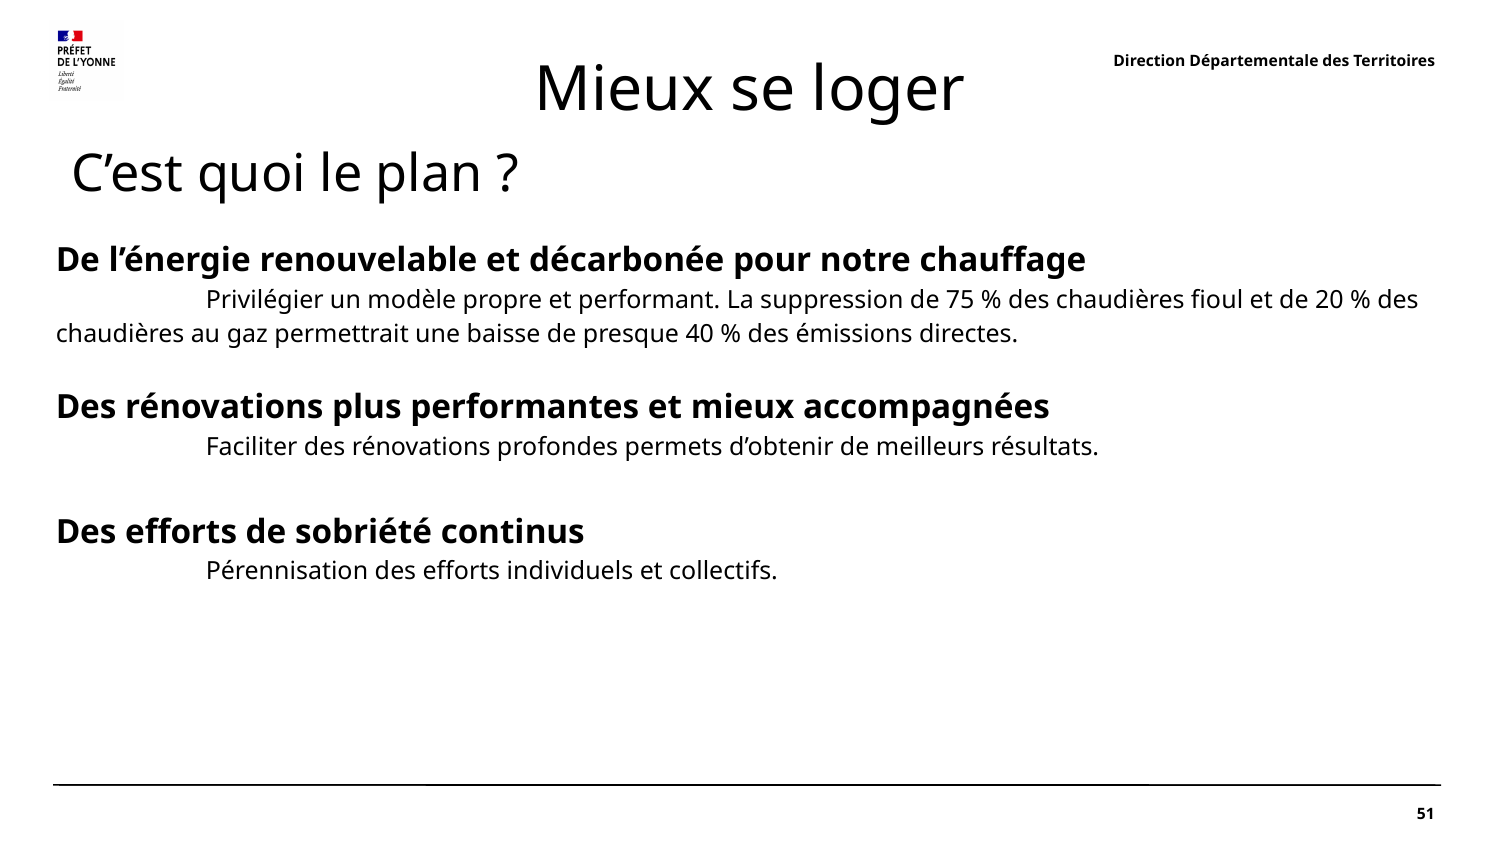

# Mieux se loger
Direction Départementale des Territoires
C’est quoi le plan ?
De l’énergie renouvelable et décarbonée pour notre chauffage
	Privilégier un modèle propre et performant. La suppression de 75 % des chaudières fioul et de 20 % des chaudières au gaz permettrait une baisse de presque 40 % des émissions directes.
Des rénovations plus performantes et mieux accompagnées
	Faciliter des rénovations profondes permets d’obtenir de meilleurs résultats.
Des efforts de sobriété continus
	Pérennisation des efforts individuels et collectifs.
51